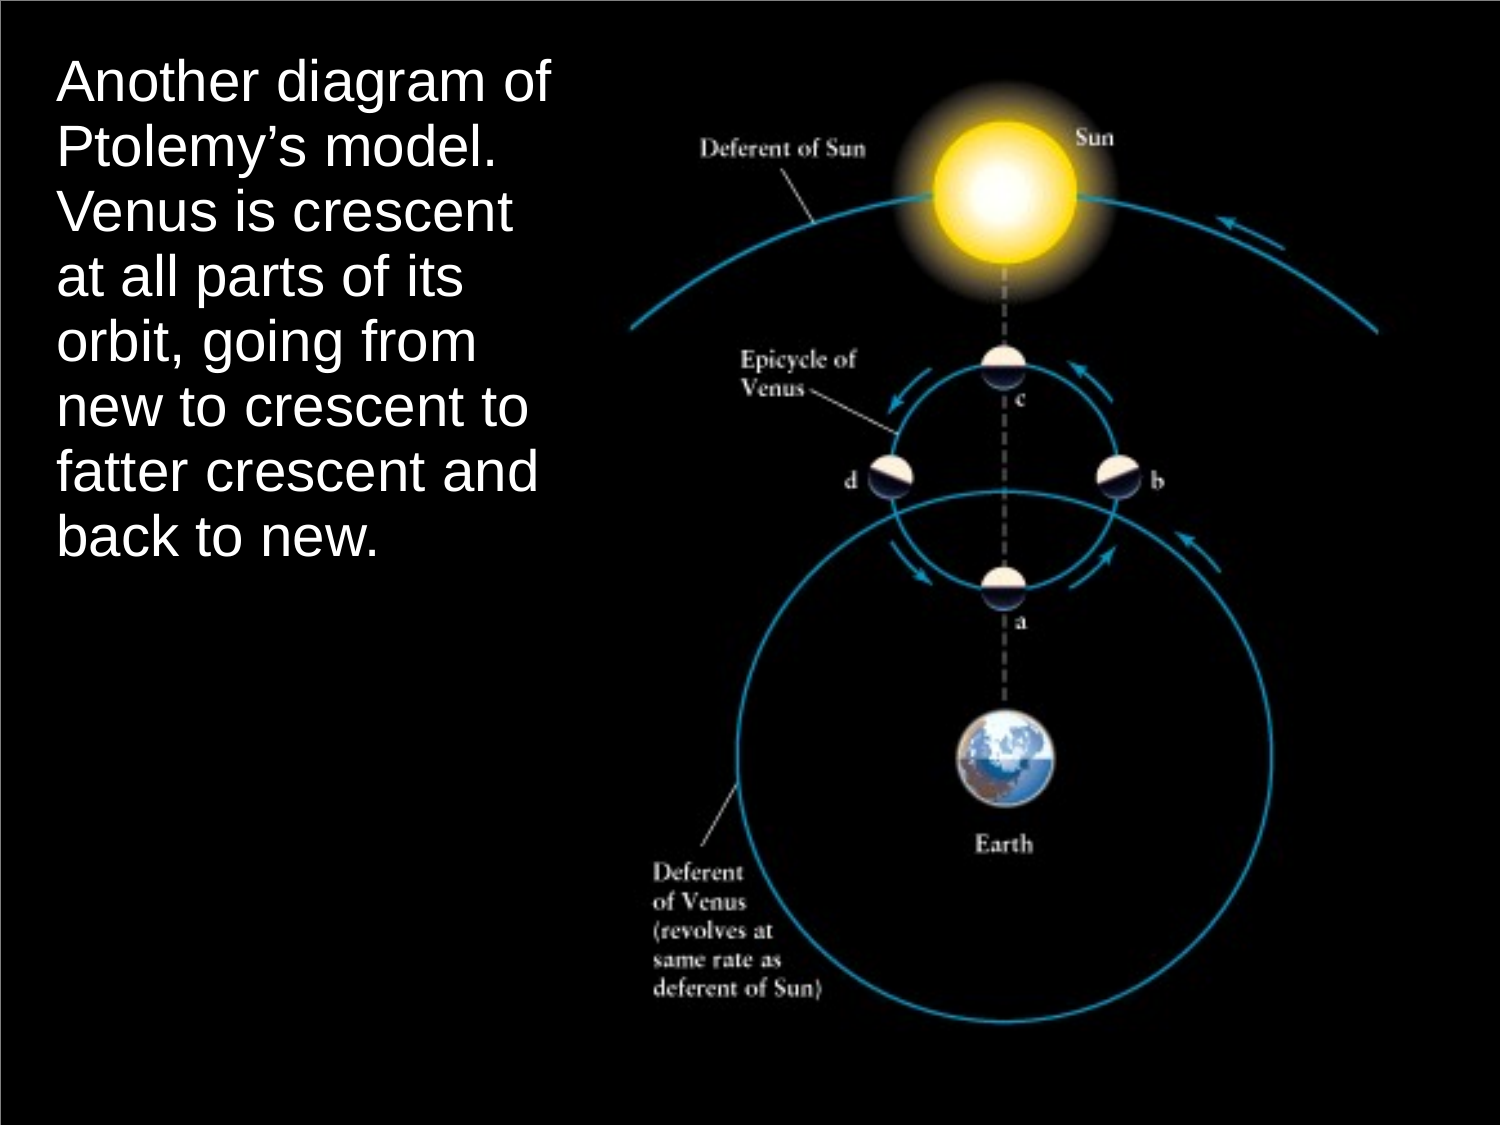

Another diagram of Ptolemy’s model.
Venus is crescent at all parts of its orbit, going from new to crescent to fatter crescent and back to new.